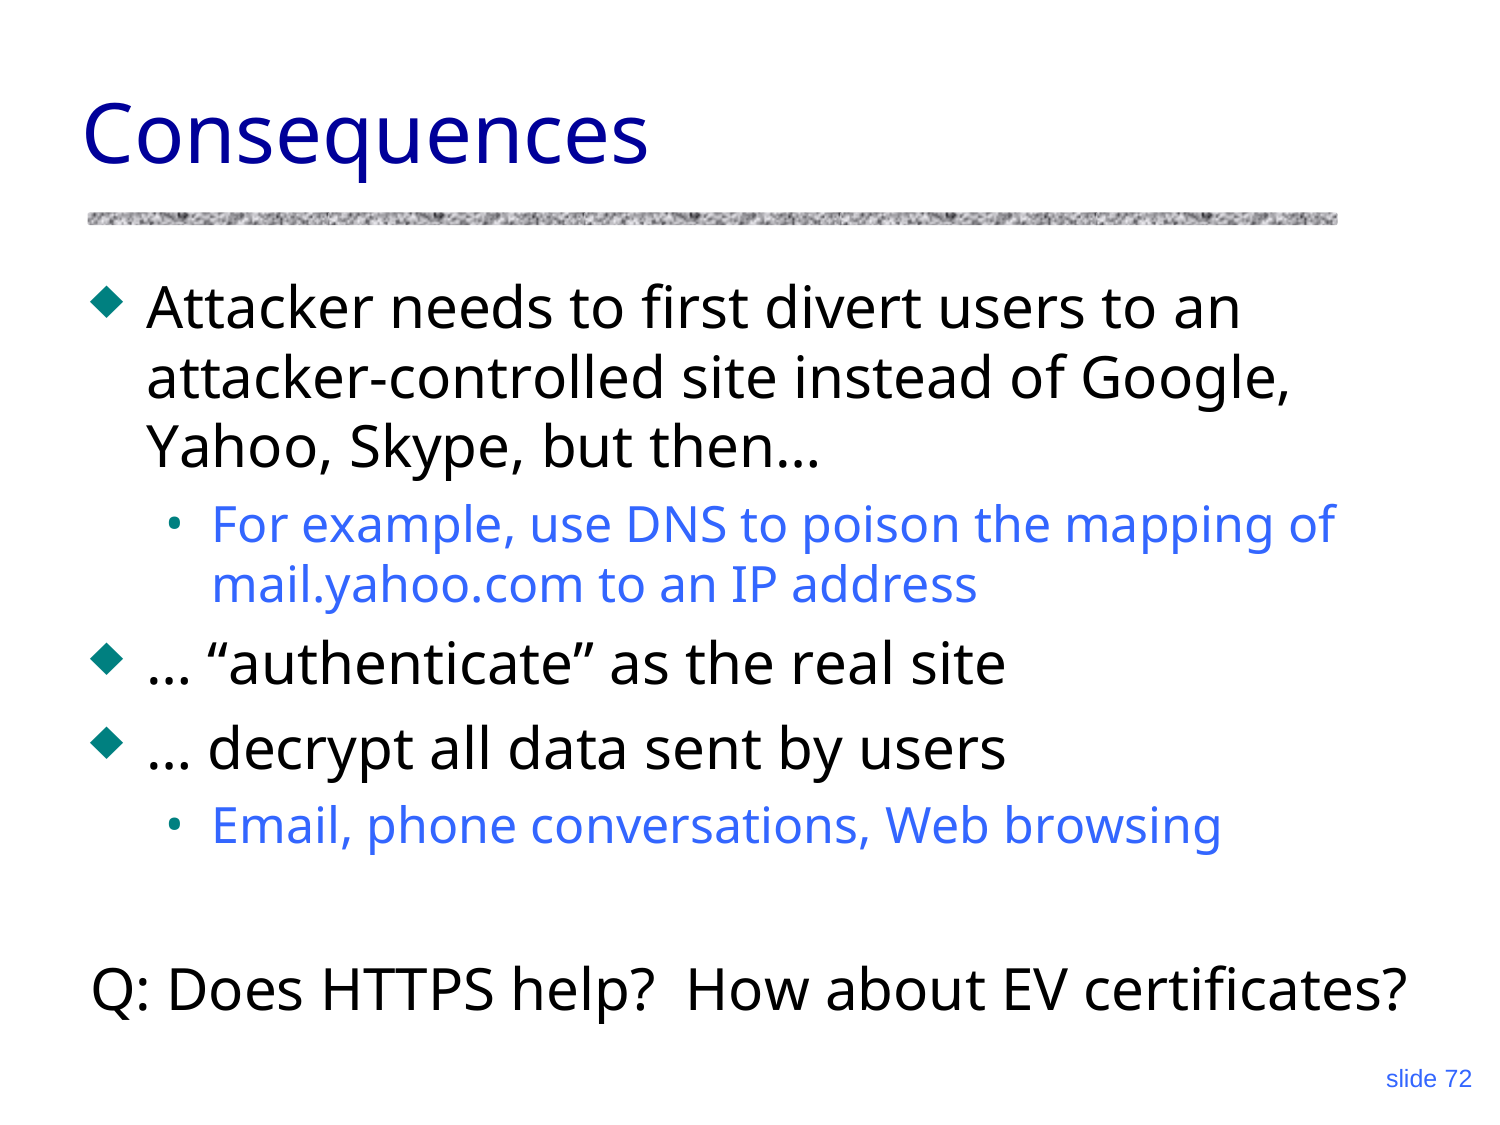

# Consequences
Attacker needs to first divert users to an attacker-controlled site instead of Google, Yahoo, Skype, but then…
For example, use DNS to poison the mapping of mail.yahoo.com to an IP address
… “authenticate” as the real site
… decrypt all data sent by users
Email, phone conversations, Web browsing
Q: Does HTTPS help? How about EV certificates?
slide